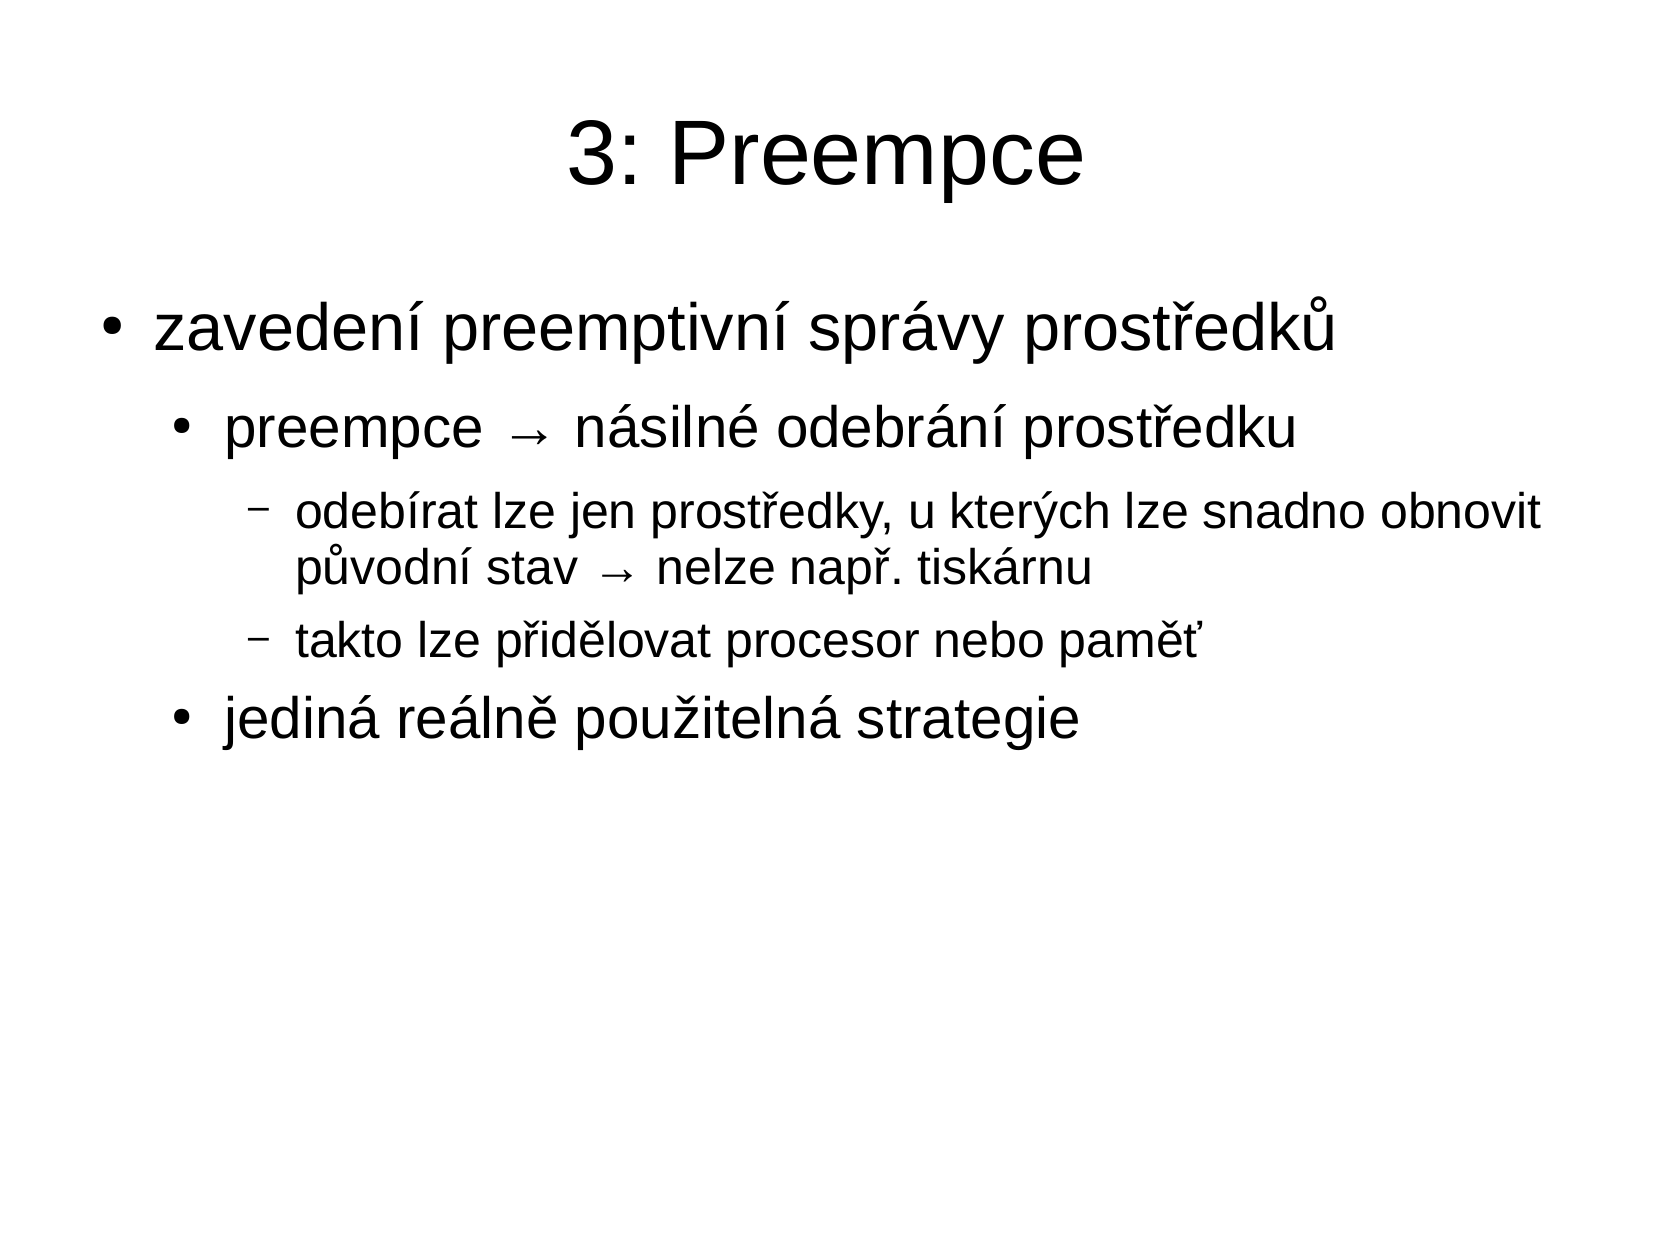

# 3: Preempce
zavedení preemptivní správy prostředků
preempce → násilné odebrání prostředku
odebírat lze jen prostředky, u kterých lze snadno obnovit původní stav → nelze např. tiskárnu
takto lze přidělovat procesor nebo paměť
jediná reálně použitelná strategie